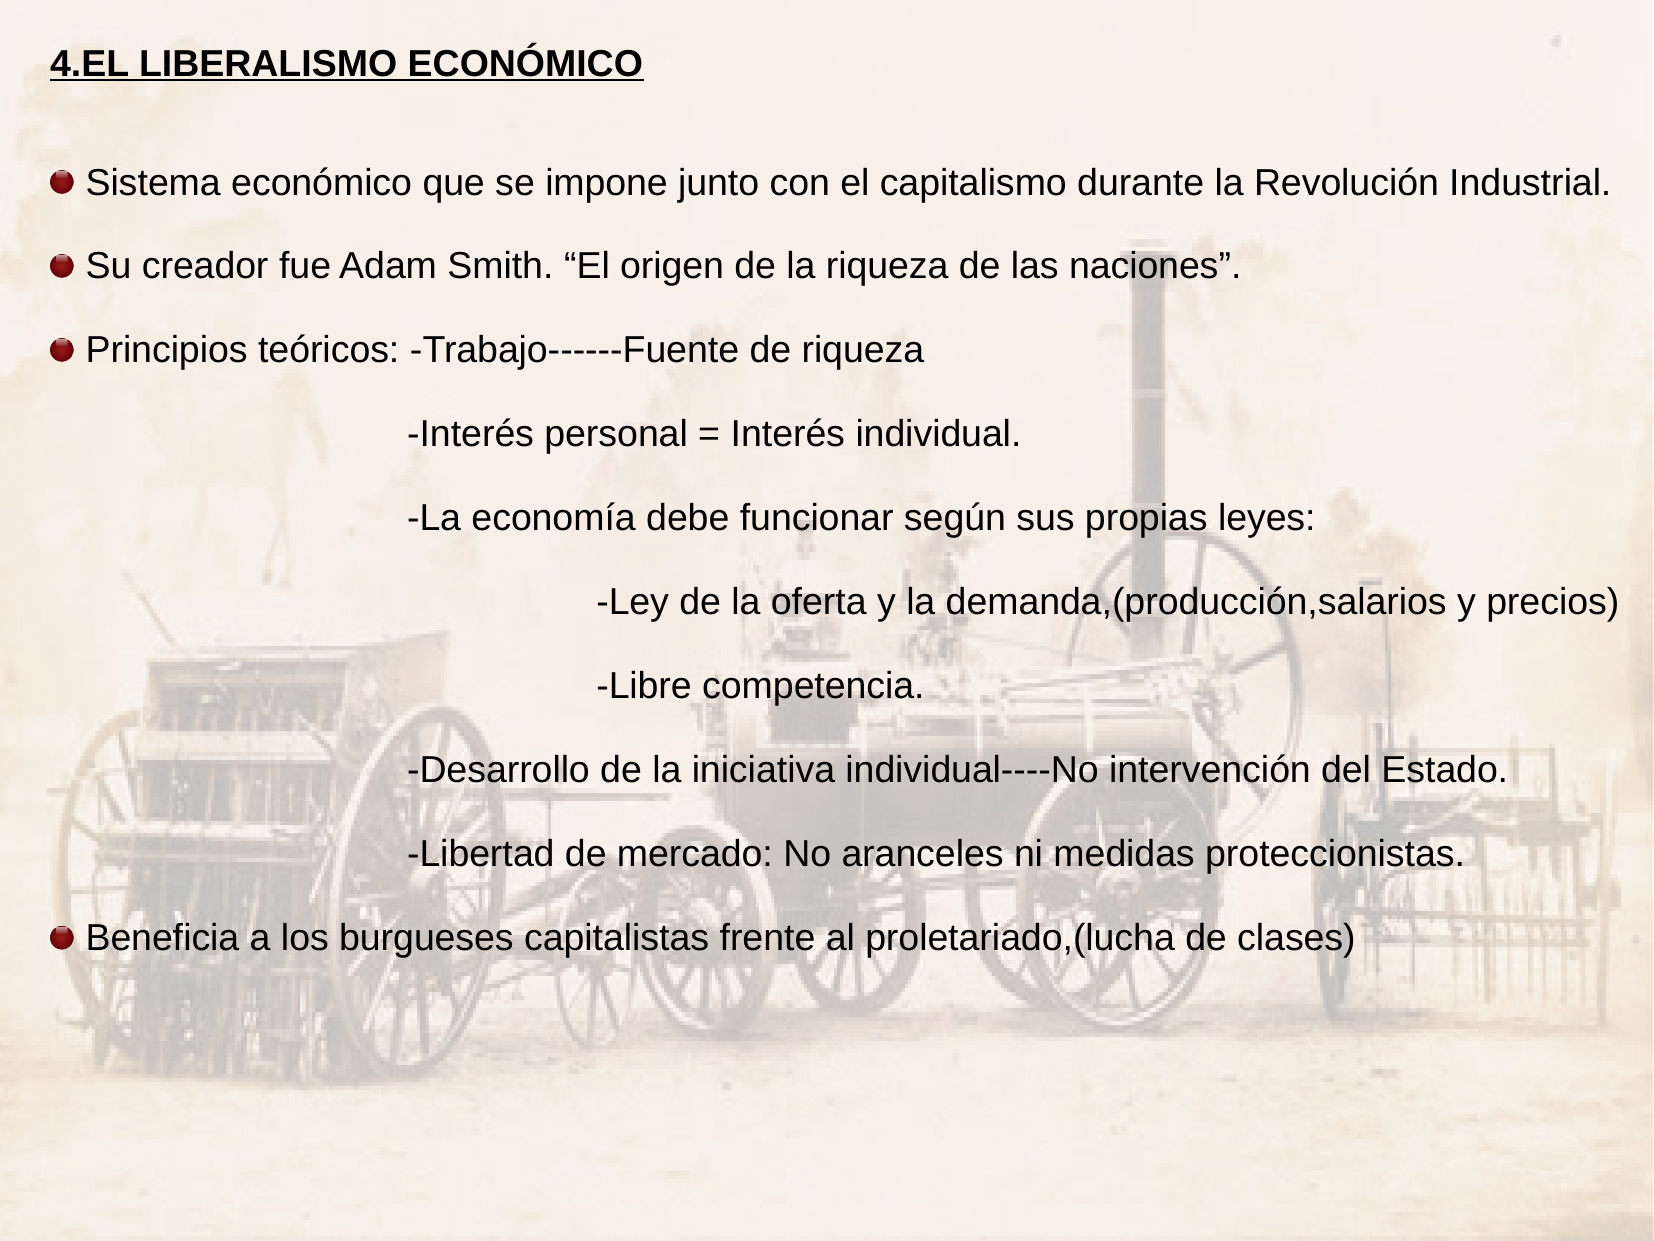

4.EL LIBERALISMO ECONÓMICO
Sistema económico que se impone junto con el capitalismo durante la Revolución Industrial.
Su creador fue Adam Smith. “El origen de la riqueza de las naciones”.
Principios teóricos: -Trabajo------Fuente de riqueza
 -Interés personal = Interés individual.
 -La economía debe funcionar según sus propias leyes:
 -Ley de la oferta y la demanda,(producción,salarios y precios)
 -Libre competencia.
 -Desarrollo de la iniciativa individual----No intervención del Estado.
 -Libertad de mercado: No aranceles ni medidas proteccionistas.
Beneficia a los burgueses capitalistas frente al proletariado,(lucha de clases)